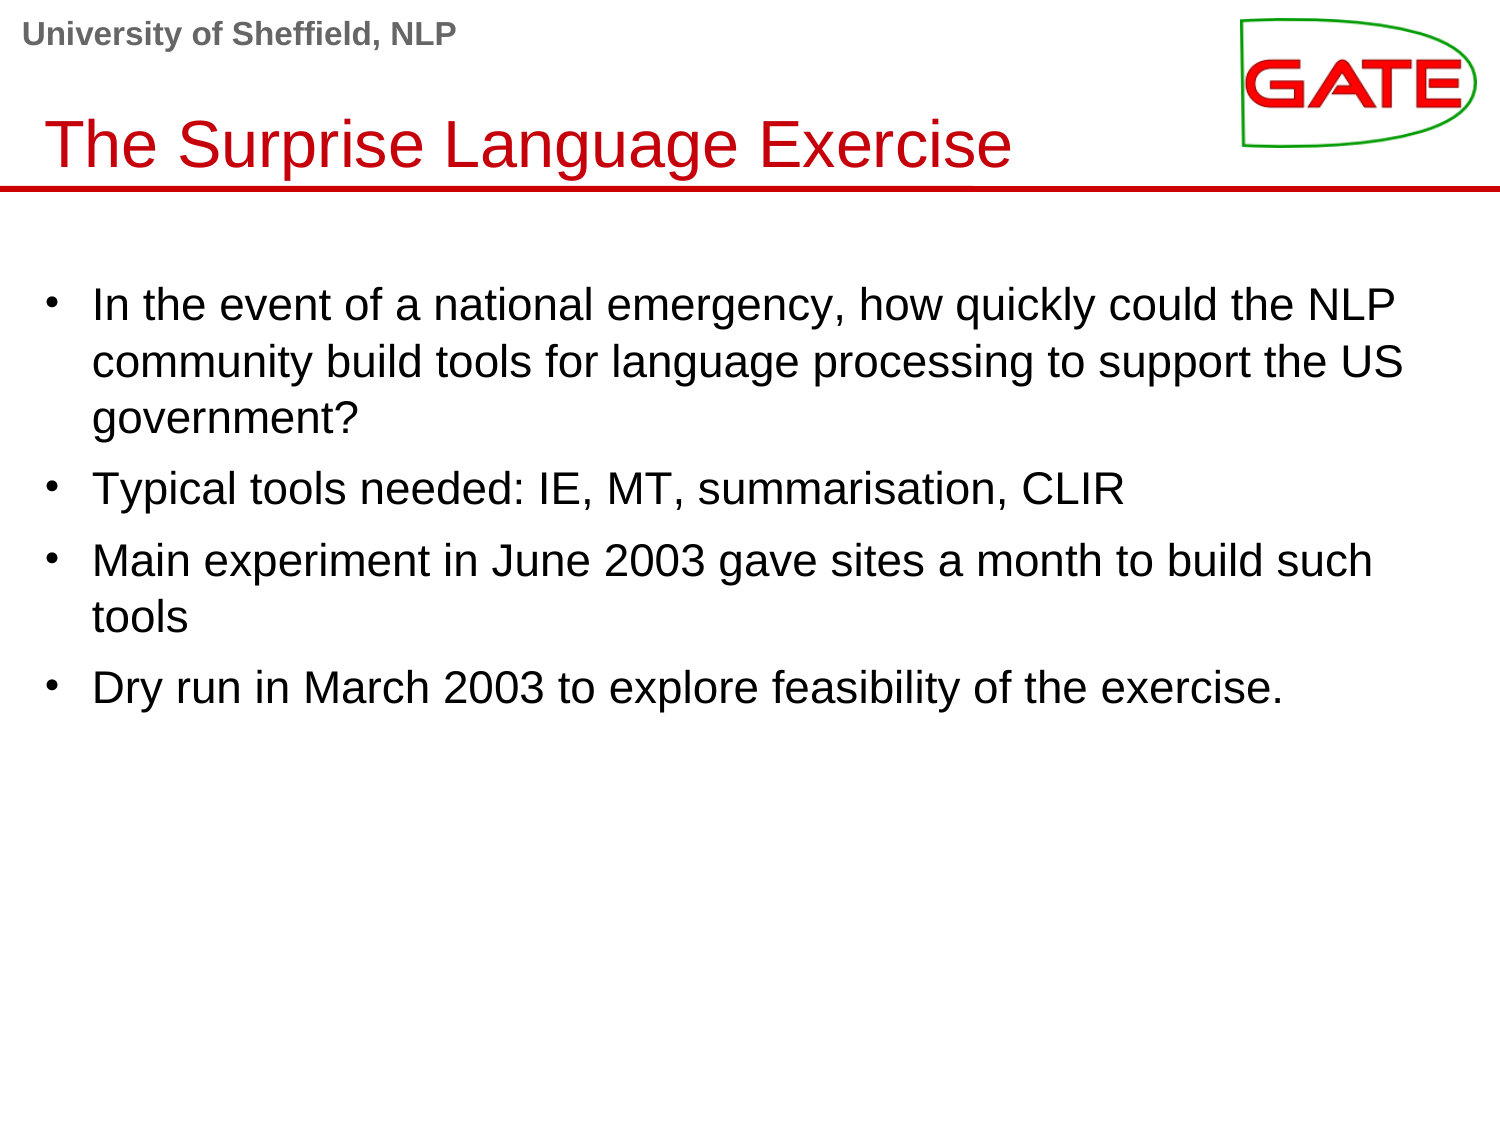

# The Surprise Language Exercise
In the event of a national emergency, how quickly could the NLP community build tools for language processing to support the US government?
Typical tools needed: IE, MT, summarisation, CLIR
Main experiment in June 2003 gave sites a month to build such tools
Dry run in March 2003 to explore feasibility of the exercise.